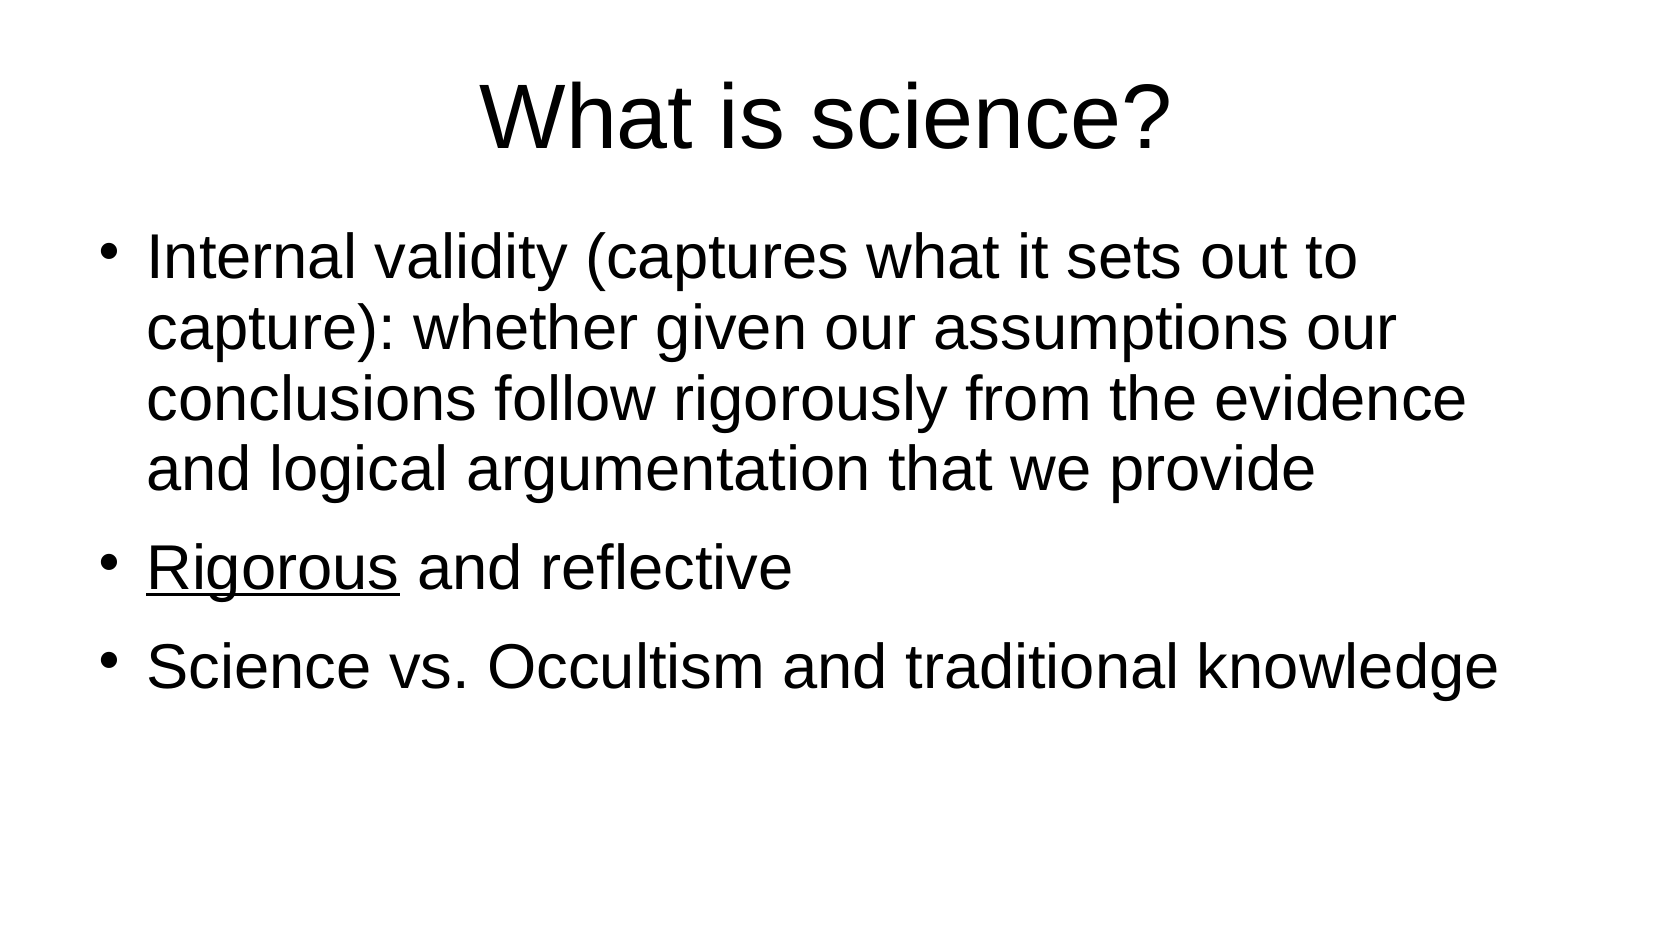

# What is science?
Internal validity (captures what it sets out to capture): whether given our assumptions our conclusions follow rigorously from the evidence and logical argumentation that we provide
Rigorous and reflective
Science vs. Occultism and traditional knowledge